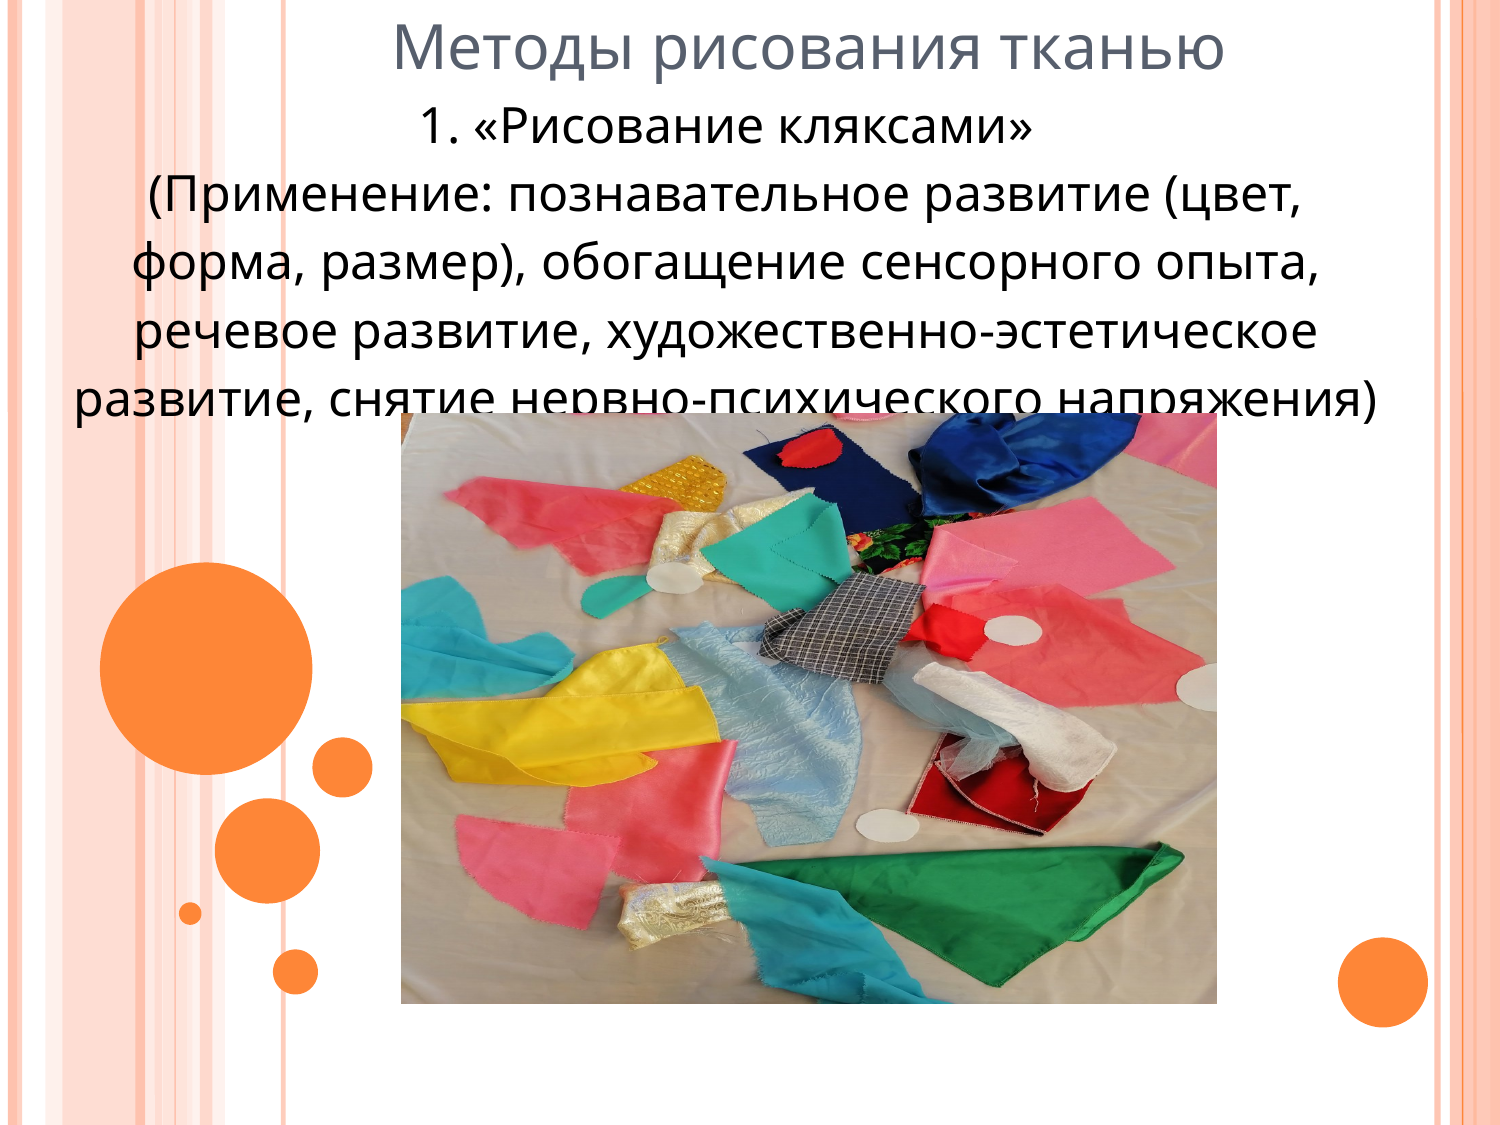

# Методы рисования тканью
1. «Рисование кляксами»
(Применение: познавательное развитие (цвет, форма, размер), обогащение сенсорного опыта, речевое развитие, художественно-эстетическое развитие, снятие нервно-психического напряжения)